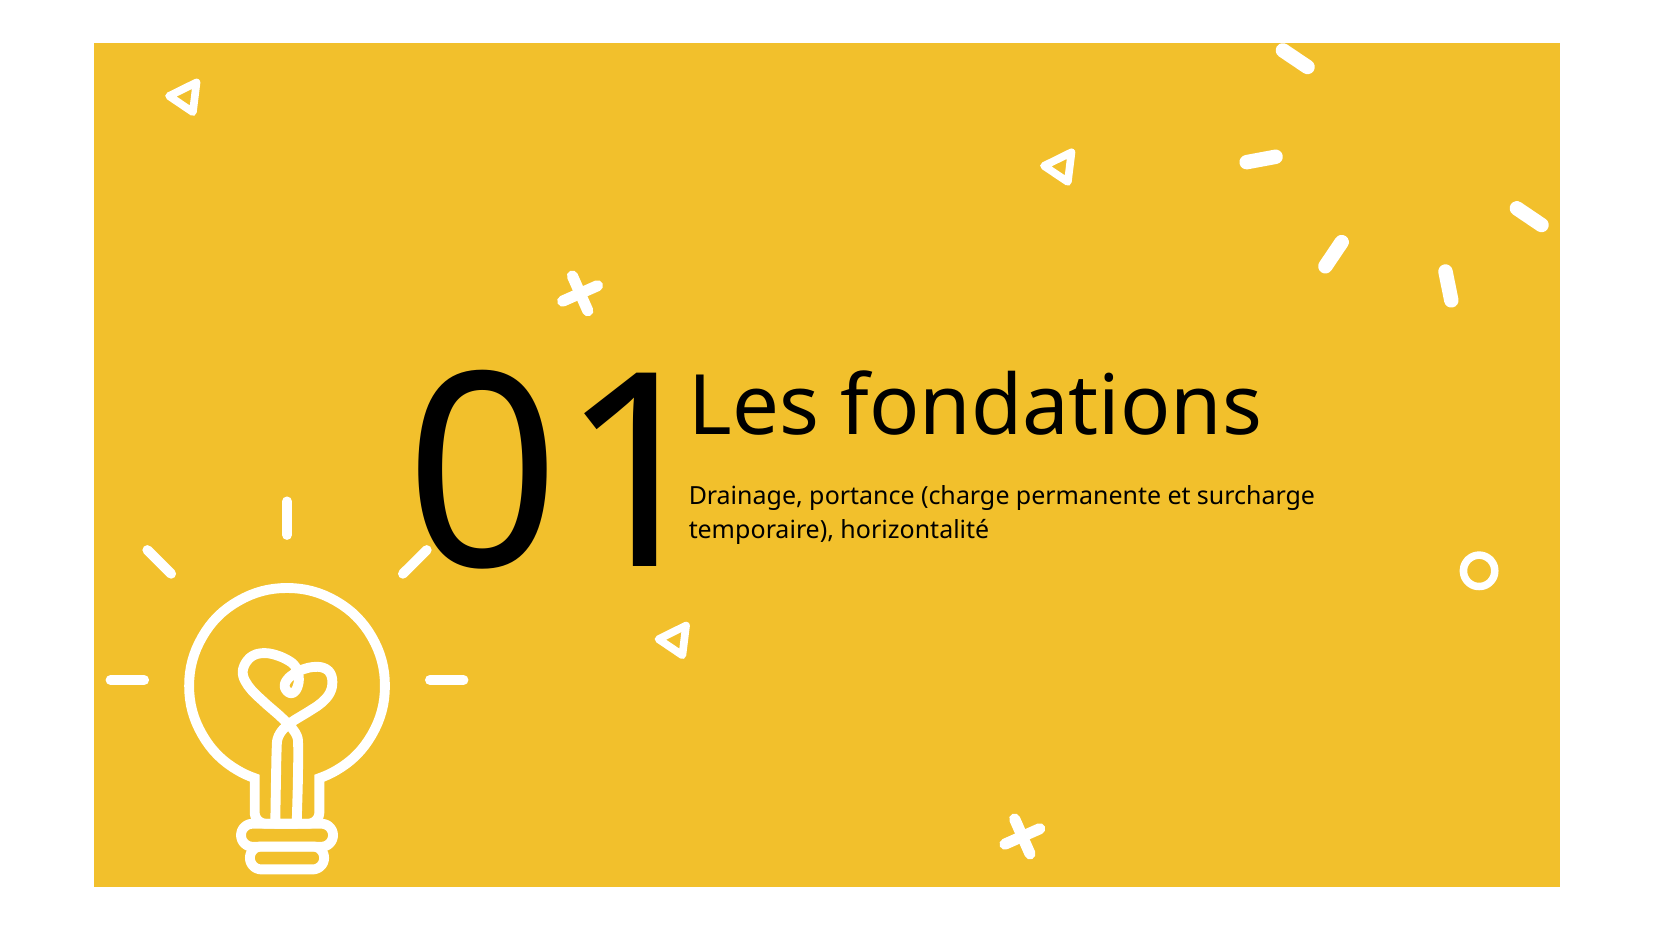

01
# Les fondations
Drainage, portance (charge permanente et surcharge temporaire), horizontalité